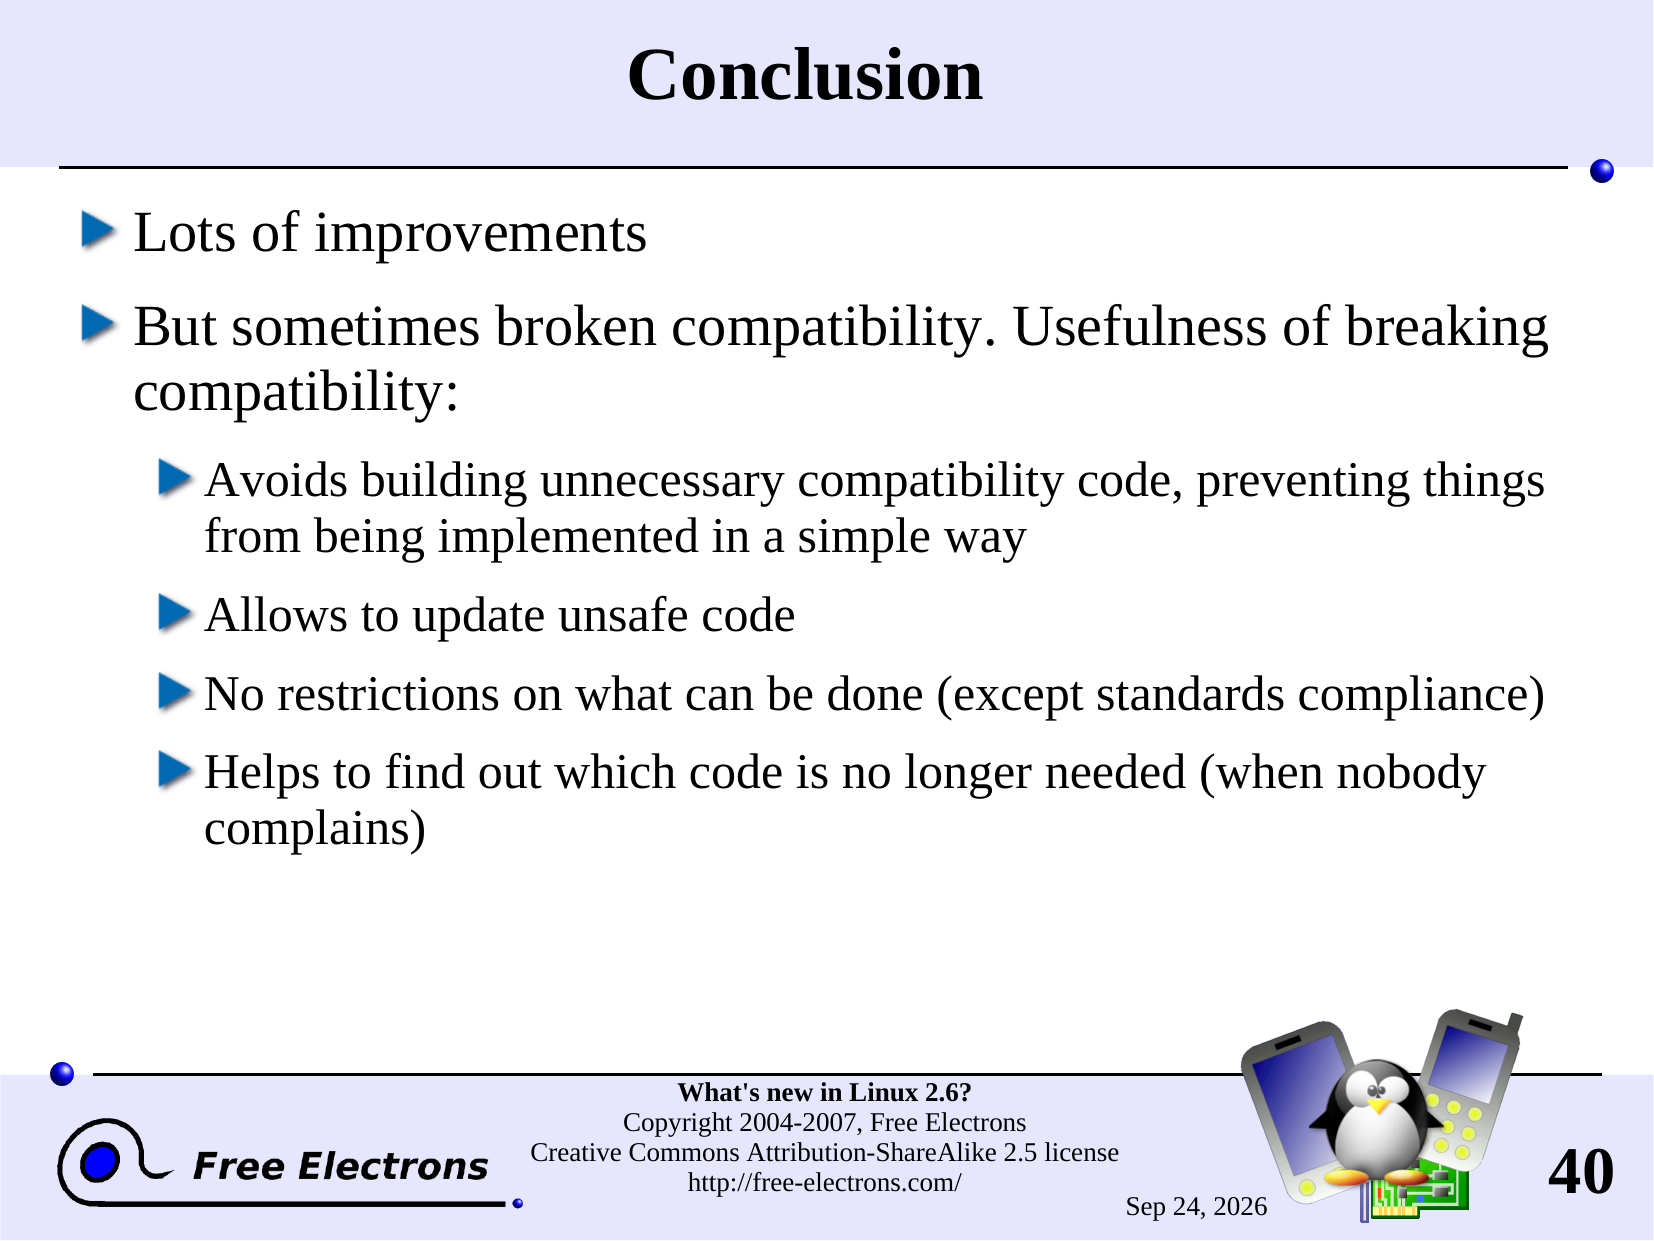

# Conclusion
Lots of improvements
But sometimes broken compatibility. Usefulness of breaking compatibility:
Avoids building unnecessary compatibility code, preventing things from being implemented in a simple way
Allows to update unsafe code
No restrictions on what can be done (except standards compliance)
Helps to find out which code is no longer needed (when nobody complains)